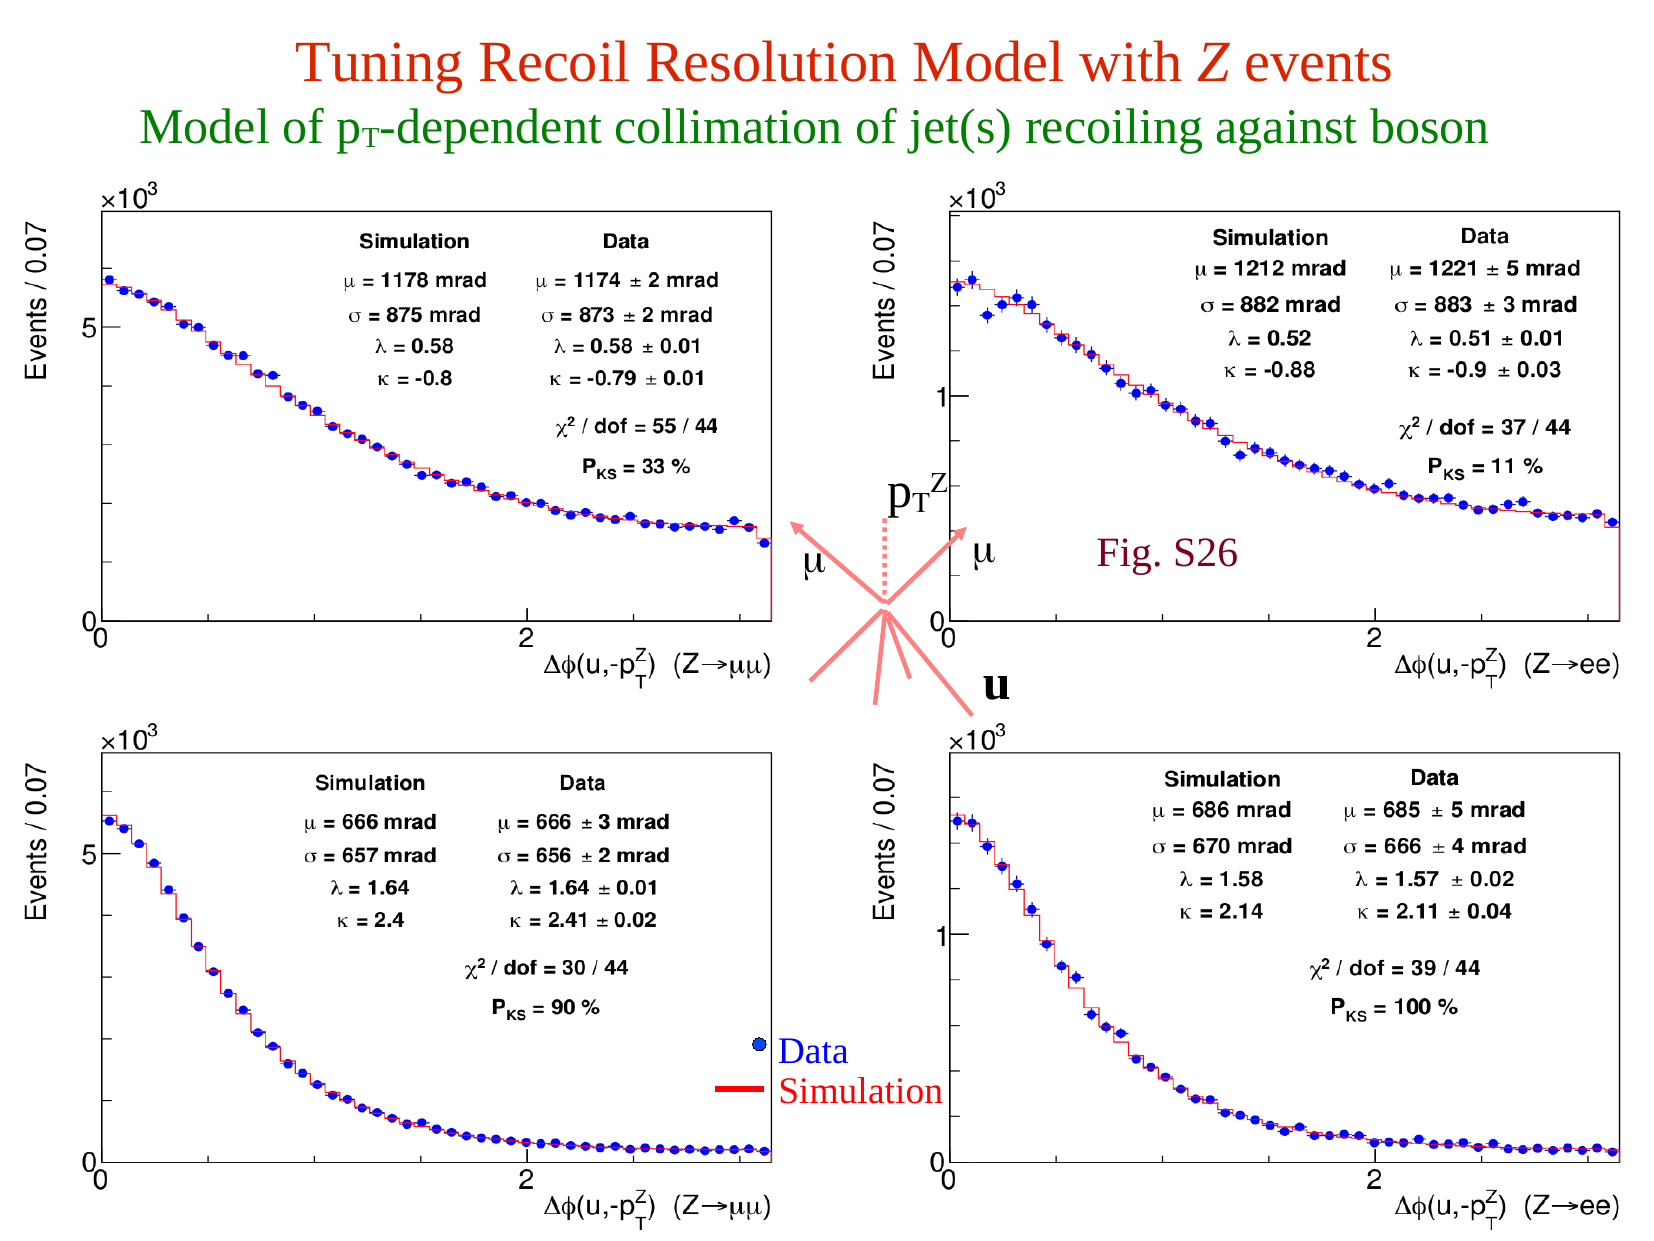

# Tuning Recoil Resolution Model with Z events
Model of pT-dependent collimation of jet(s) recoiling against boson
pTZ
Fig. S26
μ
μ
u
Data
Simulation
A. V. Kotwal, SLAC, 4/11/22